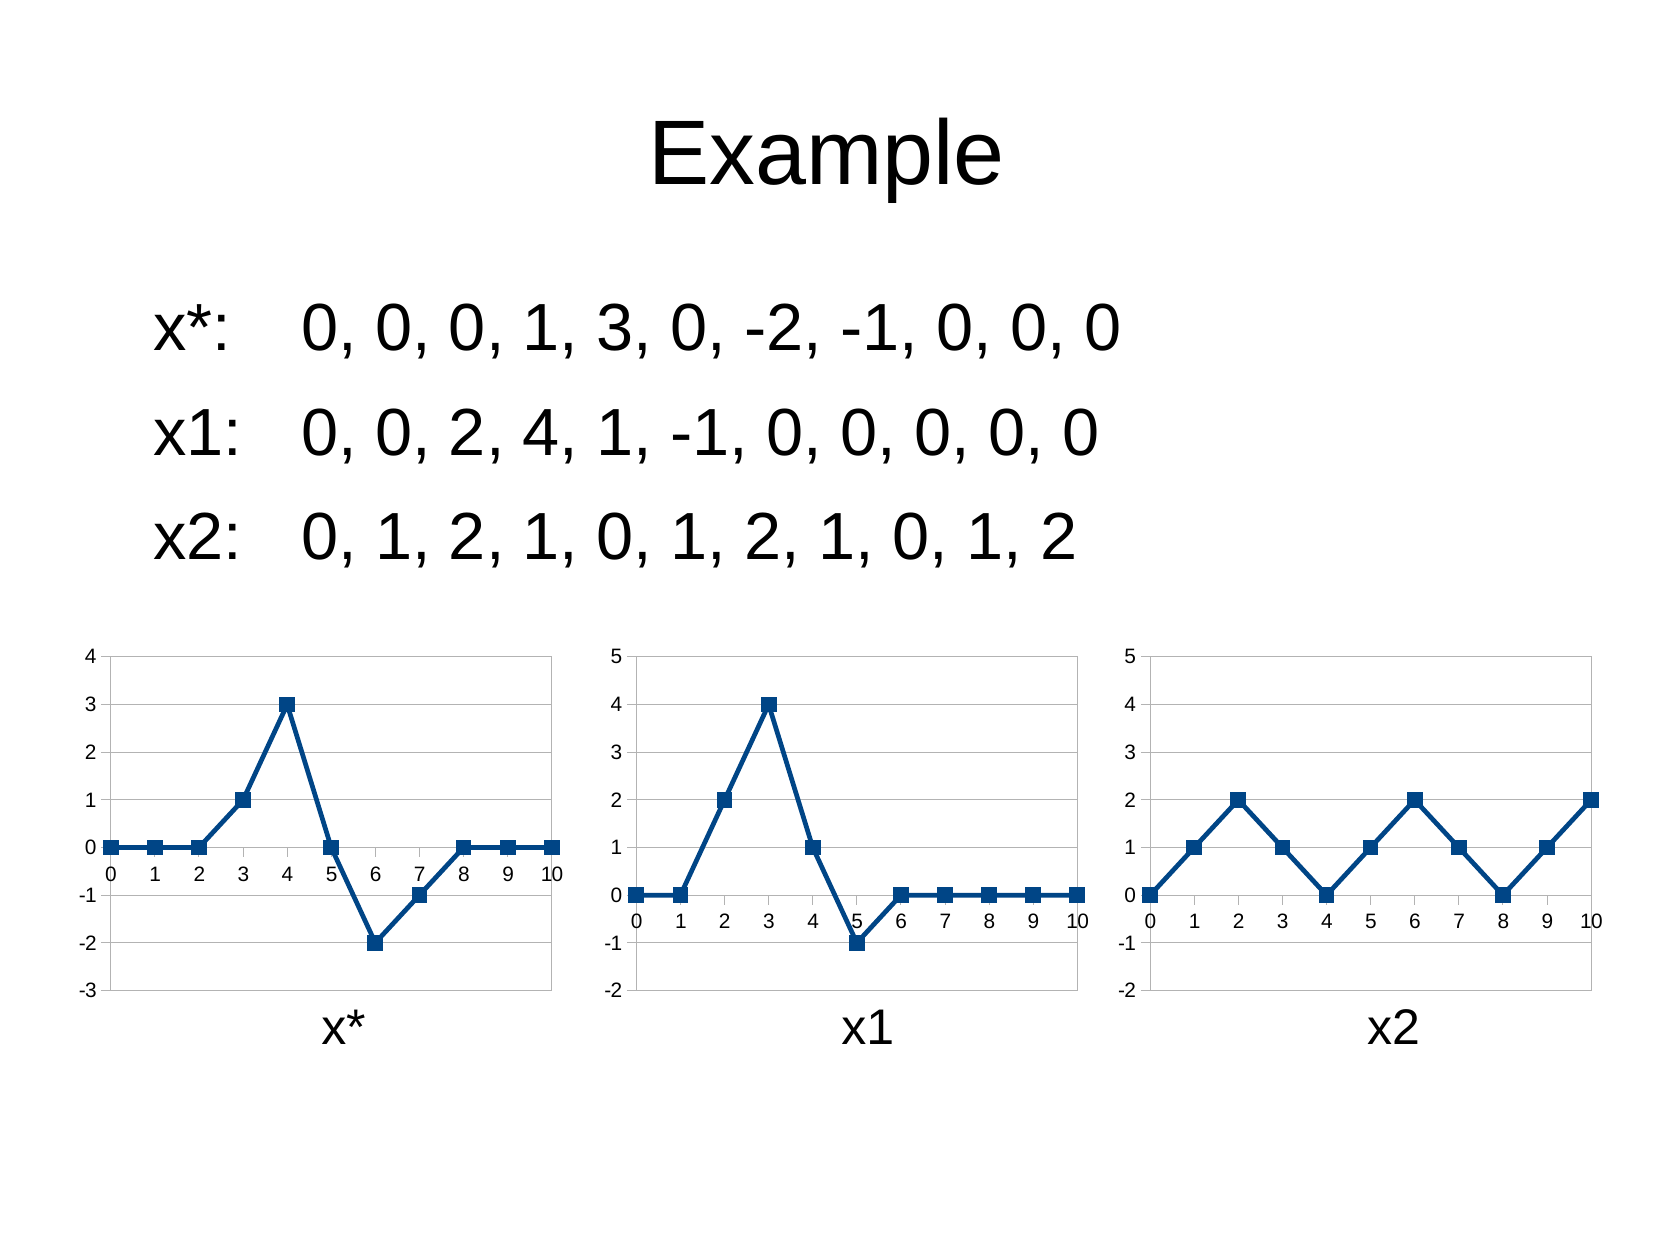

# Example
x*: 	0, 0, 0, 1, 3, 0, -2, -1, 0, 0, 0
x1: 	0, 0, 2, 4, 1, -1, 0, 0, 0, 0, 0
x2: 	0, 1, 2, 1, 0, 1, 2, 1, 0, 1, 2
### Chart
| Category | Column 1 |
|---|---|
| 0 | 0.0 |
| 1 | 0.0 |
| 2 | 0.0 |
| 3 | 1.0 |
| 4 | 3.0 |
| 5 | 0.0 |
| 6 | -2.0 |
| 7 | -1.0 |
| 8 | 0.0 |
| 9 | 0.0 |
| 10 | 0.0 |
### Chart
| Category | Column 1 |
|---|---|
| 0 | 0.0 |
| 1 | 0.0 |
| 2 | 2.0 |
| 3 | 4.0 |
| 4 | 1.0 |
| 5 | -1.0 |
| 6 | 0.0 |
| 7 | 0.0 |
| 8 | 0.0 |
| 9 | 0.0 |
| 10 | 0.0 |
### Chart
| Category | Column 1 |
|---|---|
| 0 | 0.0 |
| 1 | 1.0 |
| 2 | 2.0 |
| 3 | 1.0 |
| 4 | 0.0 |
| 5 | 1.0 |
| 6 | 2.0 |
| 7 | 1.0 |
| 8 | 0.0 |
| 9 | 1.0 |
| 10 | 2.0 |x*
x1
x2